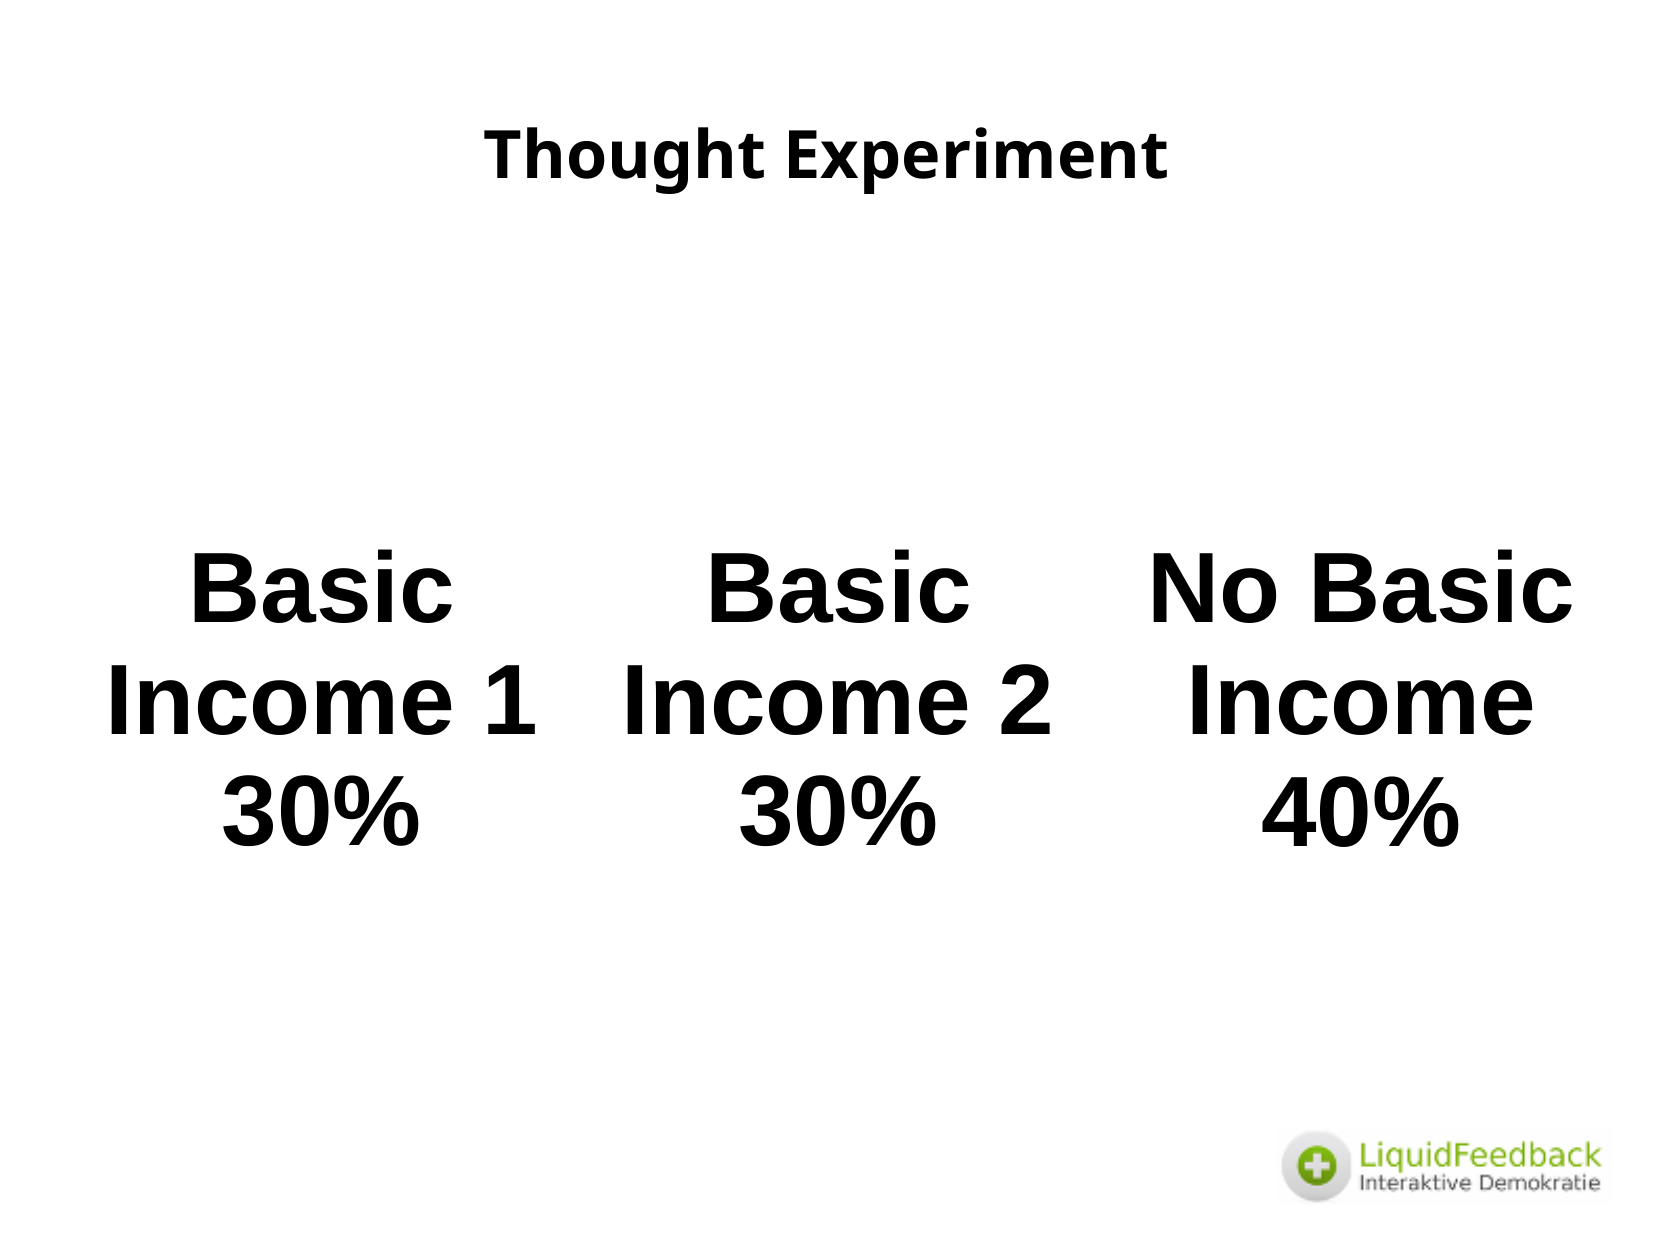

# Thought Experiment
Basic Income 1
30%
Basic Income 2
30%
No Basic Income
40%